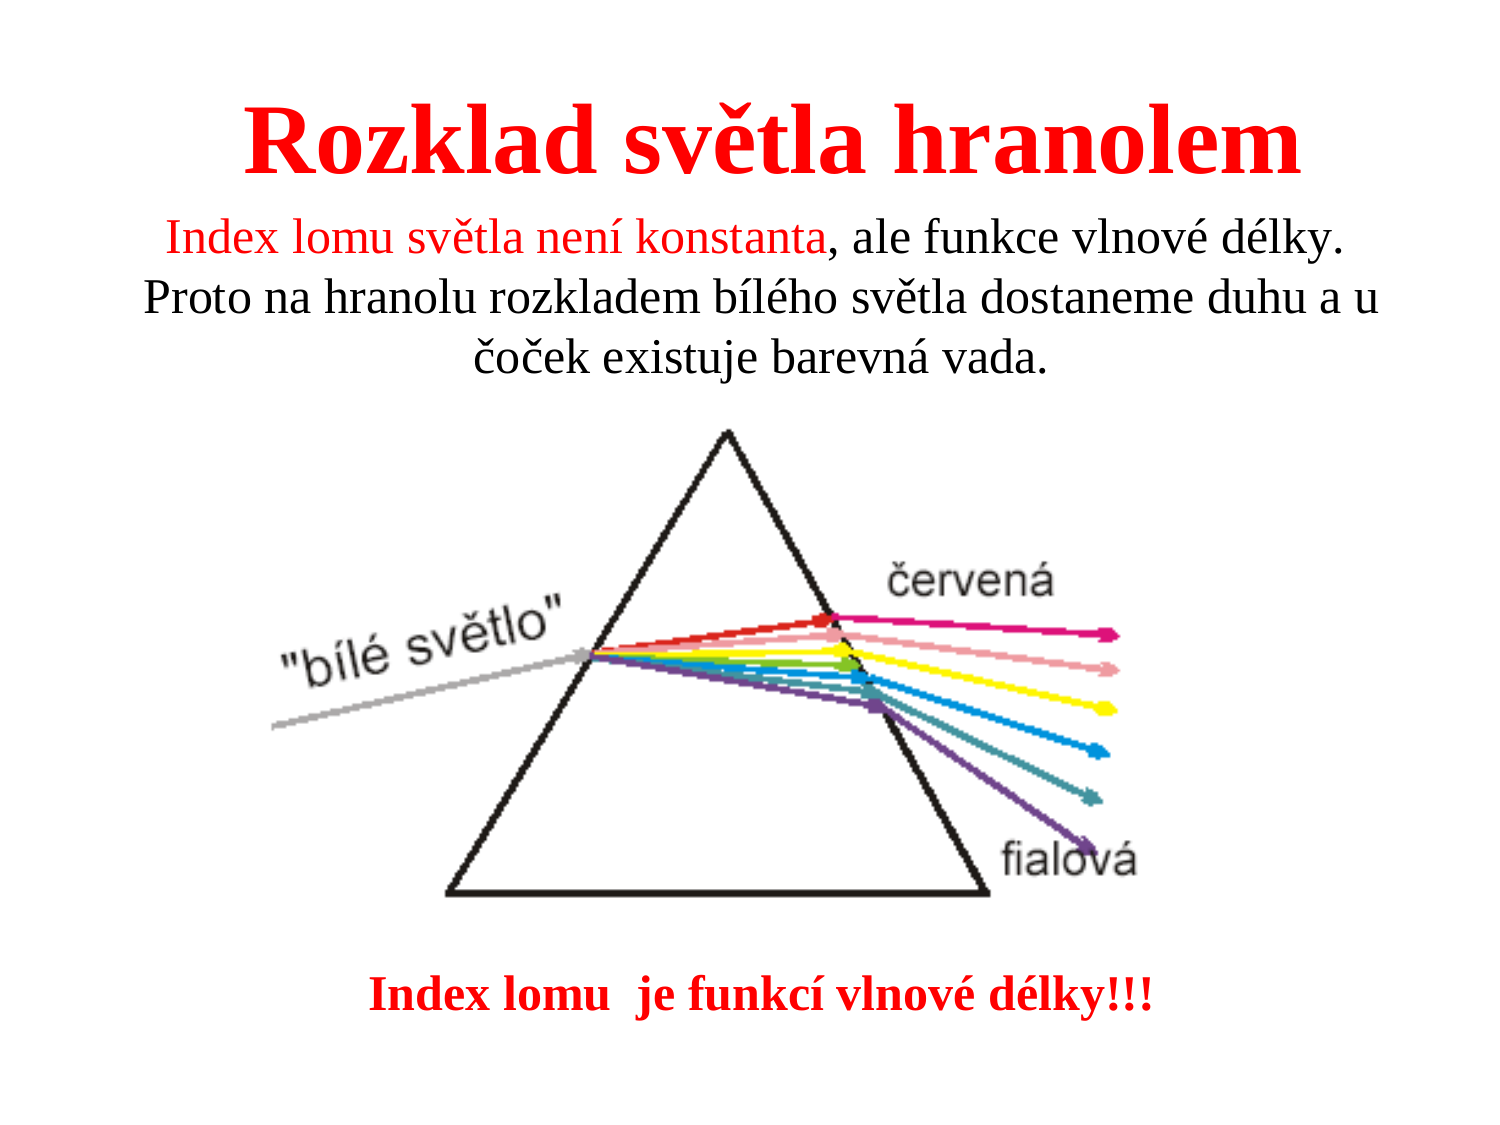

Rozklad světla hranolem
Index lomu světla není konstanta, ale funkce vlnové délky. Proto na hranolu rozkladem bílého světla dostaneme duhu a u čoček existuje barevná vada.
Index lomu je funkcí vlnové délky!!!